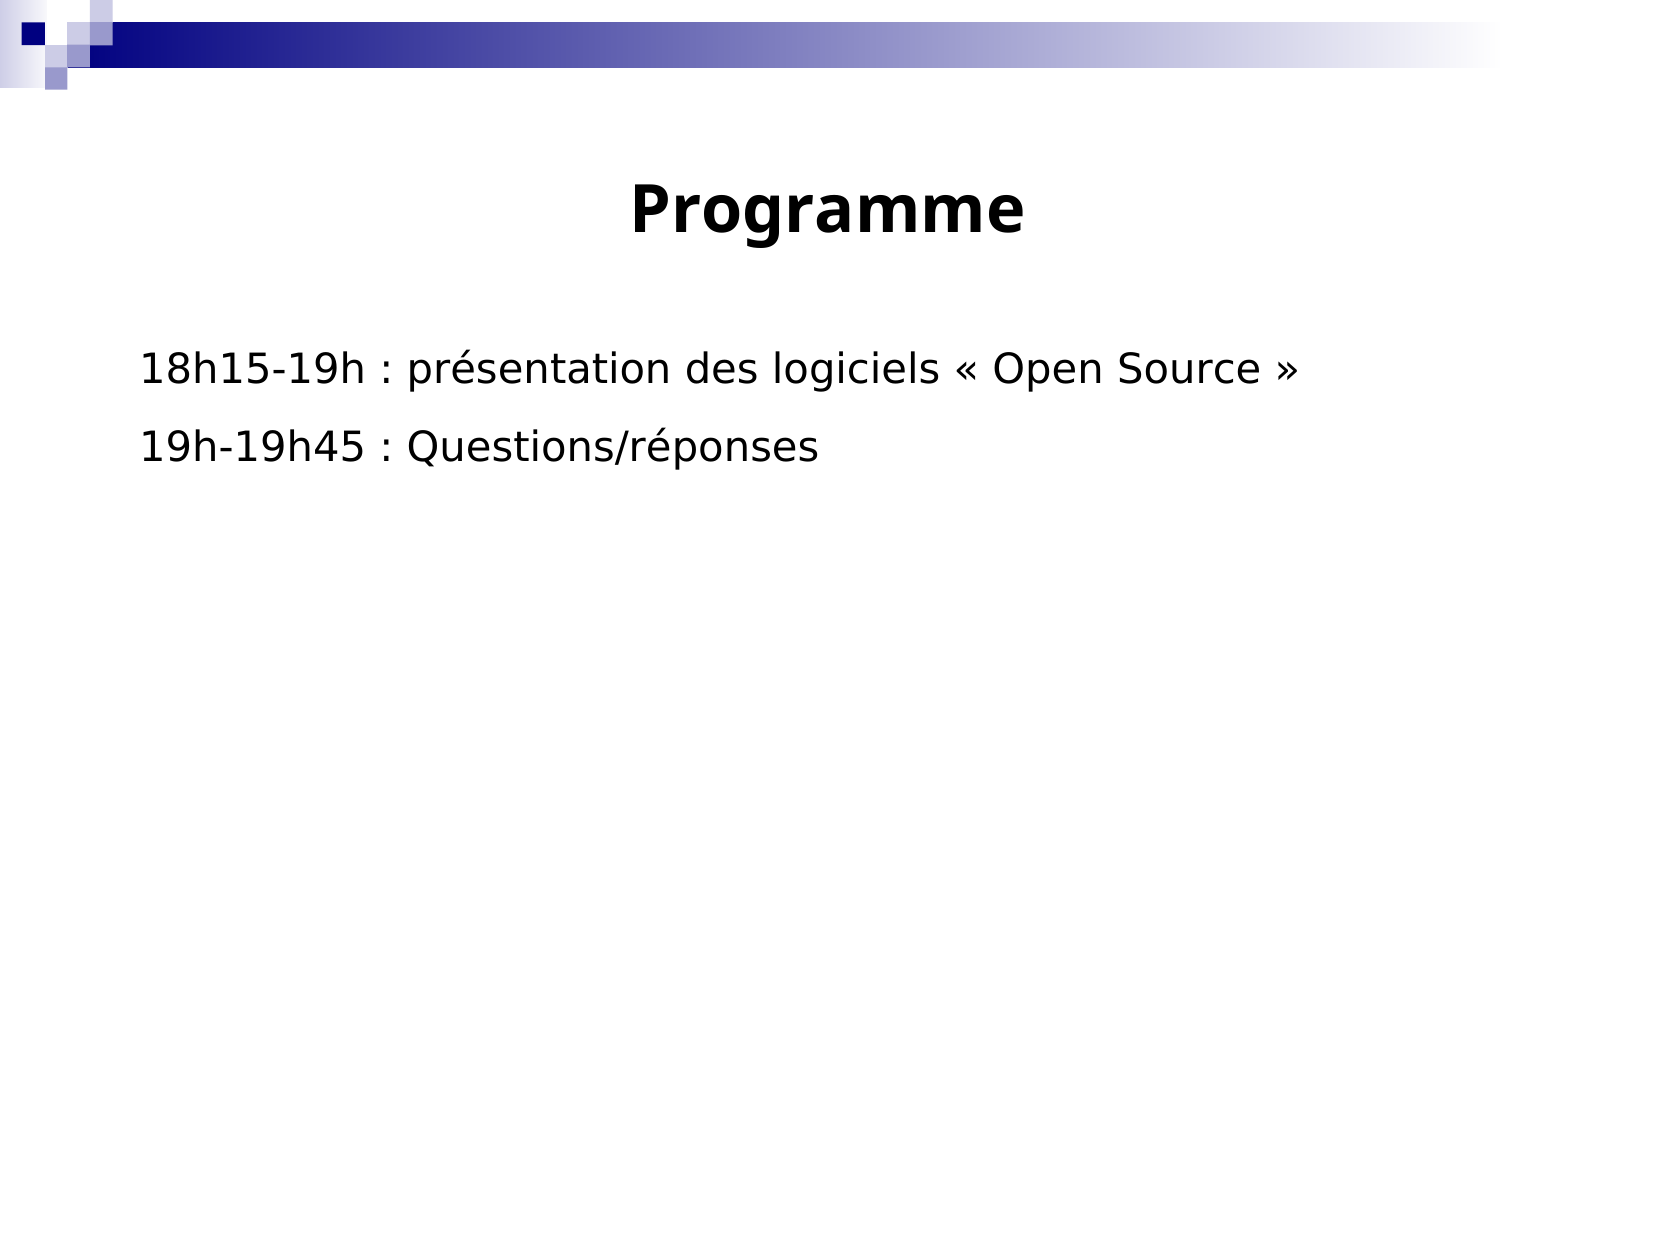

# Programme
18h15-19h : présentation des logiciels « Open Source »
19h-19h45 : Questions/réponses